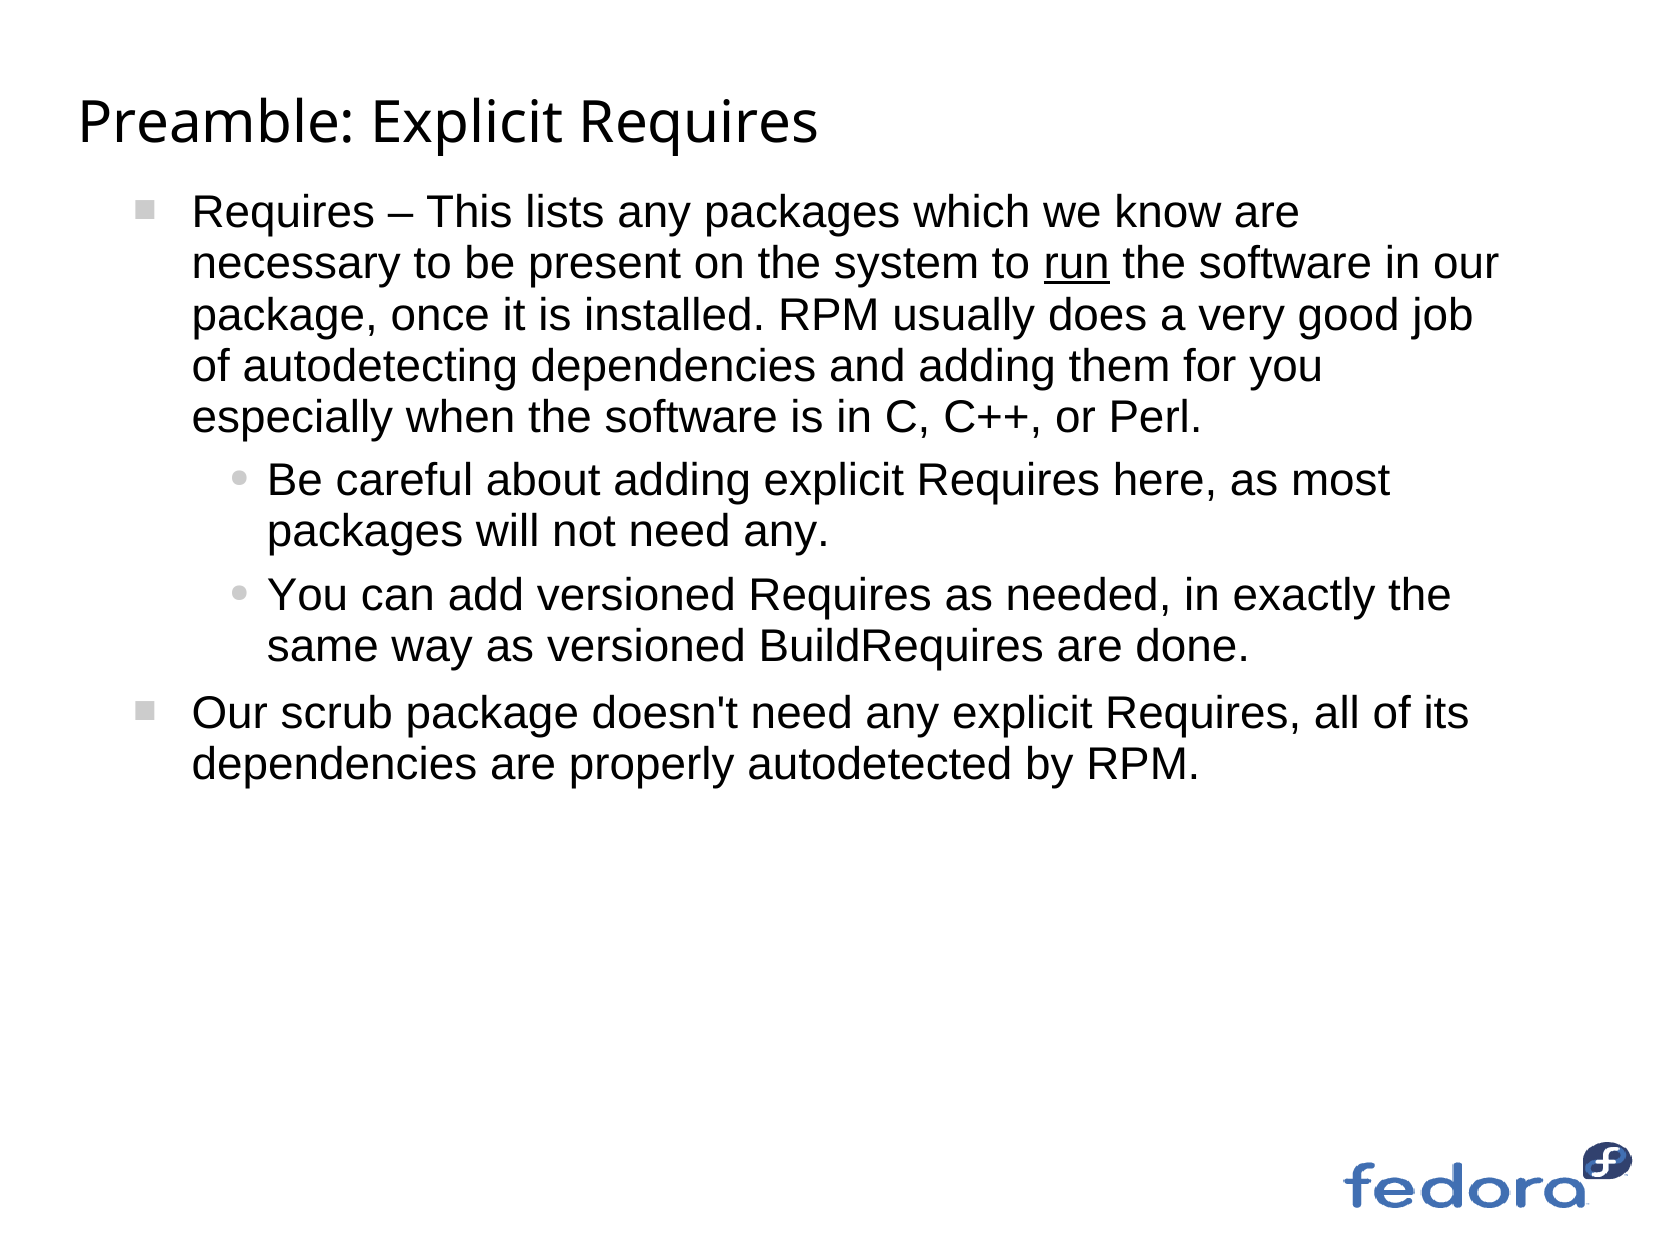

# Preamble: Explicit Requires
Requires – This lists any packages which we know are necessary to be present on the system to run the software in our package, once it is installed. RPM usually does a very good job of autodetecting dependencies and adding them for you especially when the software is in C, C++, or Perl.
Be careful about adding explicit Requires here, as most packages will not need any.
You can add versioned Requires as needed, in exactly the same way as versioned BuildRequires are done.
Our scrub package doesn't need any explicit Requires, all of its dependencies are properly autodetected by RPM.